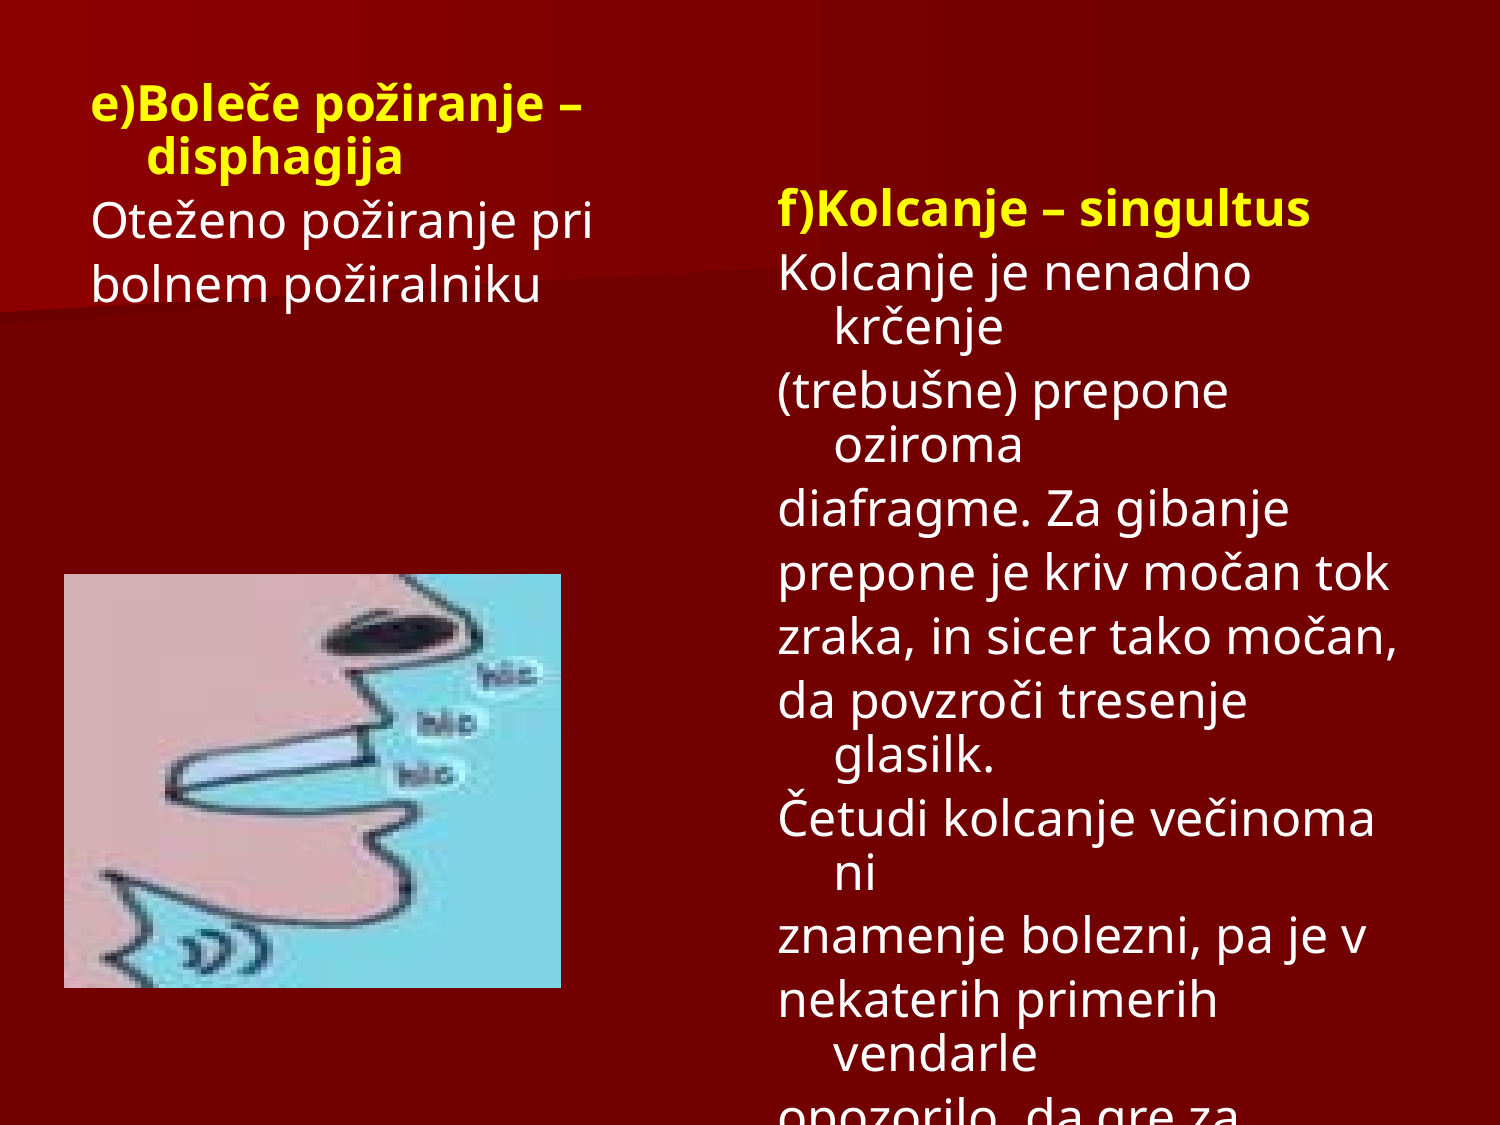

#
e)Boleče požiranje – disphagija
Oteženo požiranje pri
bolnem požiralniku
f)Kolcanje – singultus
Kolcanje je nenadno krčenje
(trebušne) prepone oziroma
diafragme. Za gibanje
prepone je kriv močan tok
zraka, in sicer tako močan,
da povzroči tresenje glasilk.
Četudi kolcanje večinoma ni
znamenje bolezni, pa je v
nekaterih primerih vendarle
opozorilo, da gre za
zdravstveno motnjo.